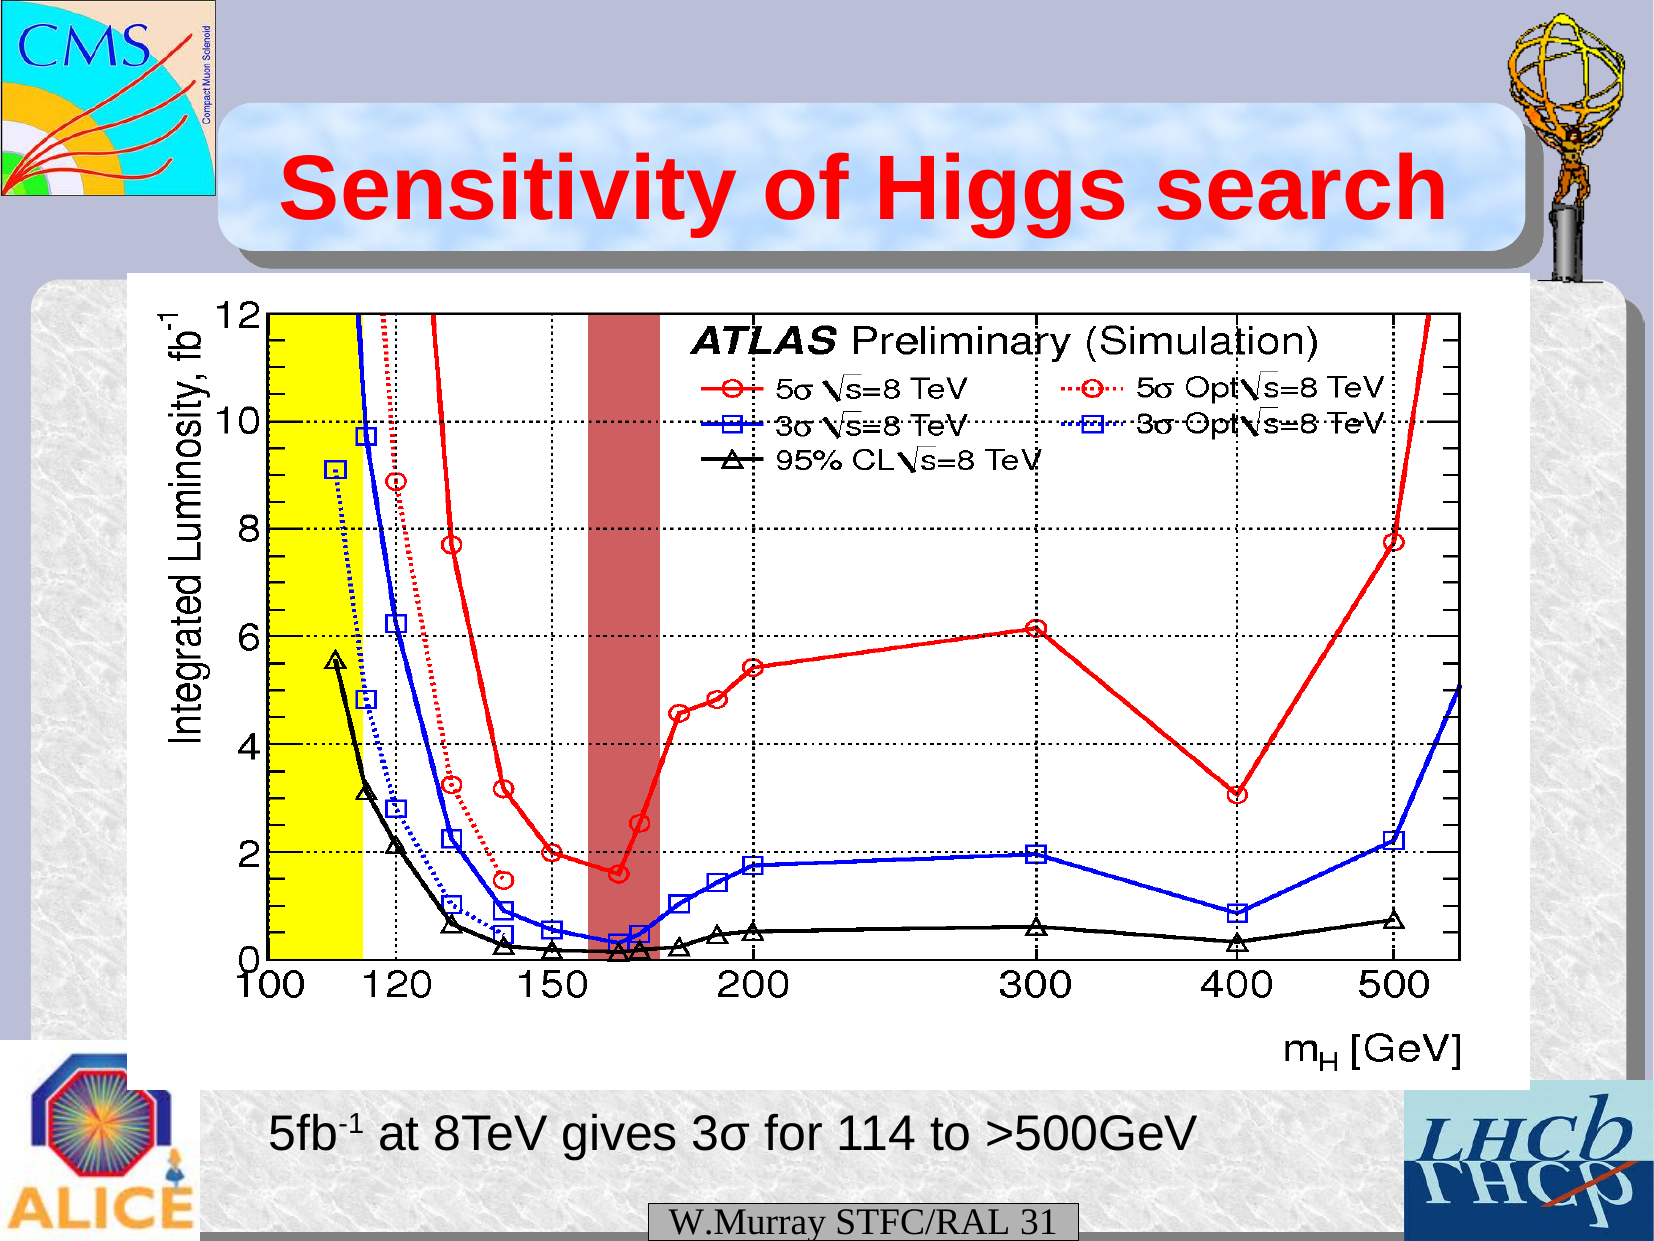

# Sensitivity of Higgs search
5fb-1 at 8TeV gives 3σ for 114 to >500GeV